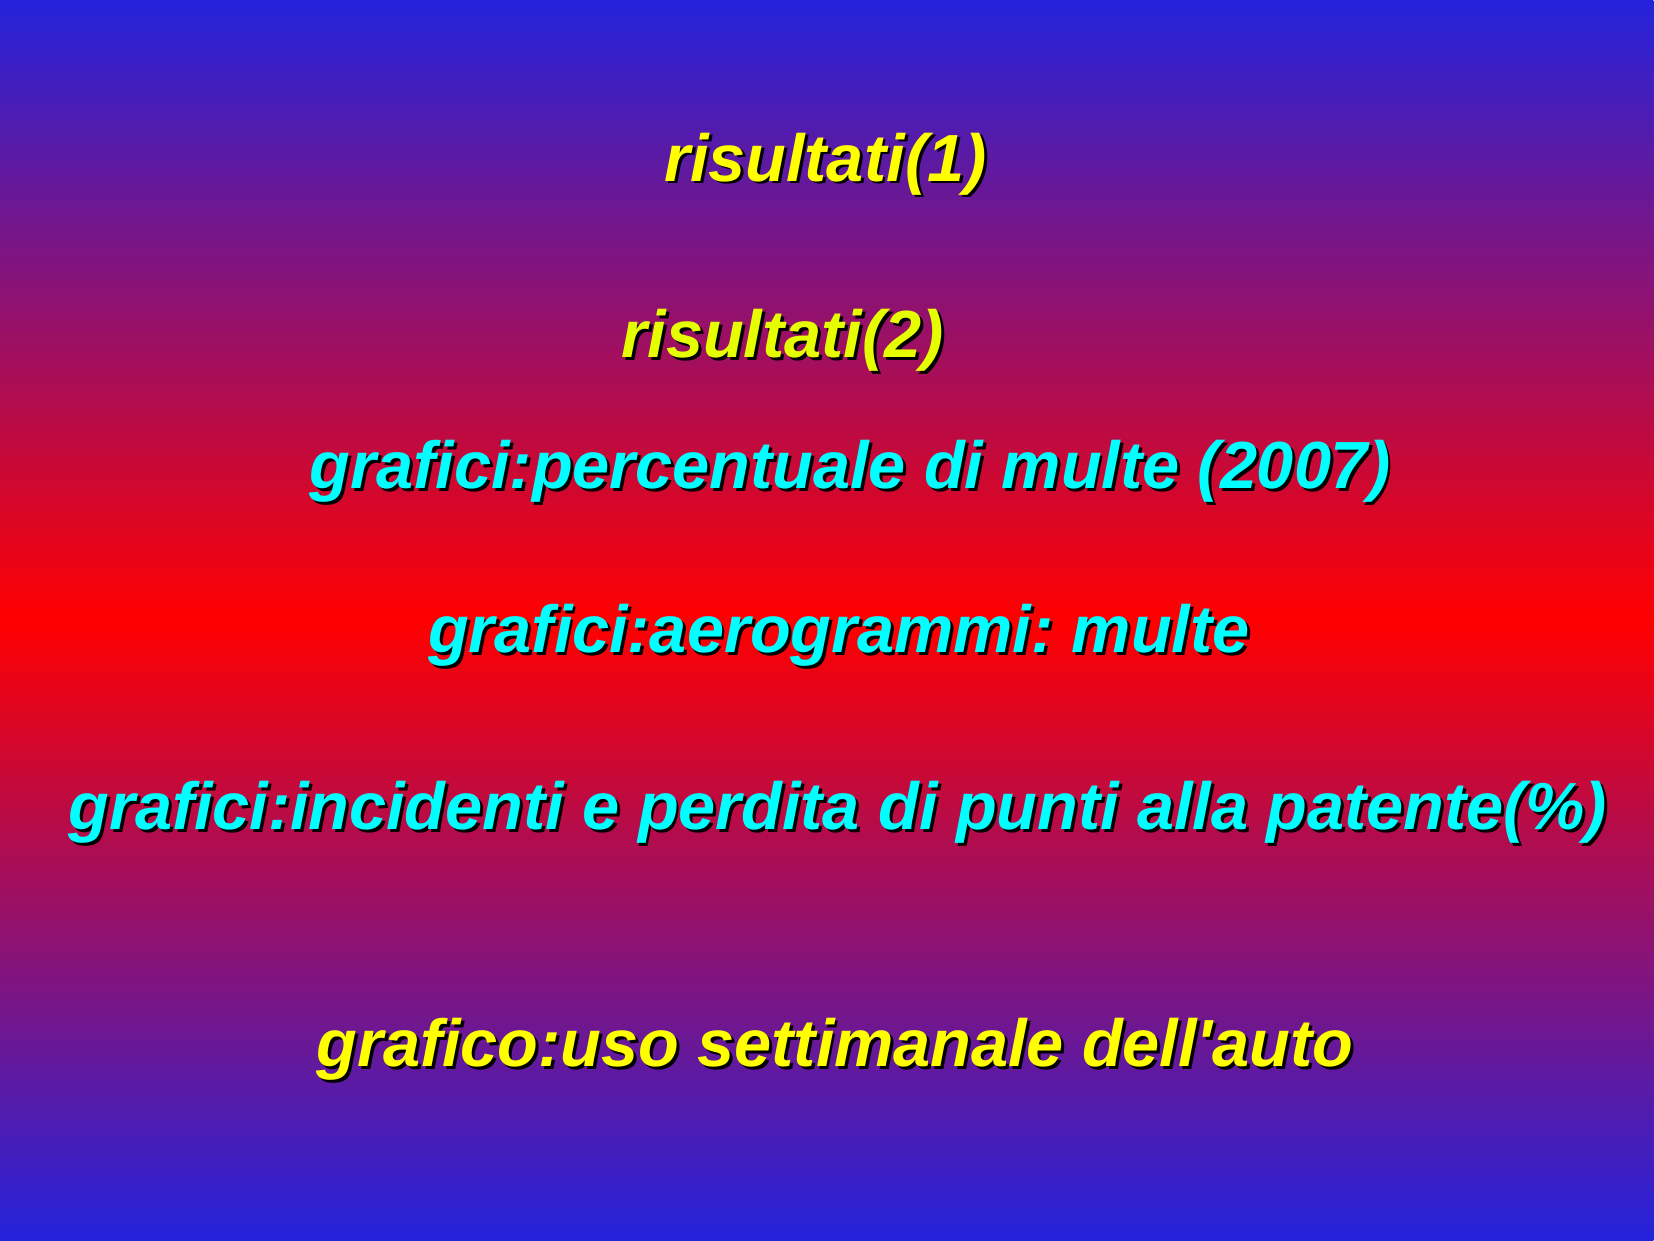

risultati(1)
risultati(2)
grafici:‏percentuale di multe (2007)
grafici:aerogrammi: multe
grafici:incidenti e perdita di punti alla patente(%)
grafico:uso settimanale dell'auto